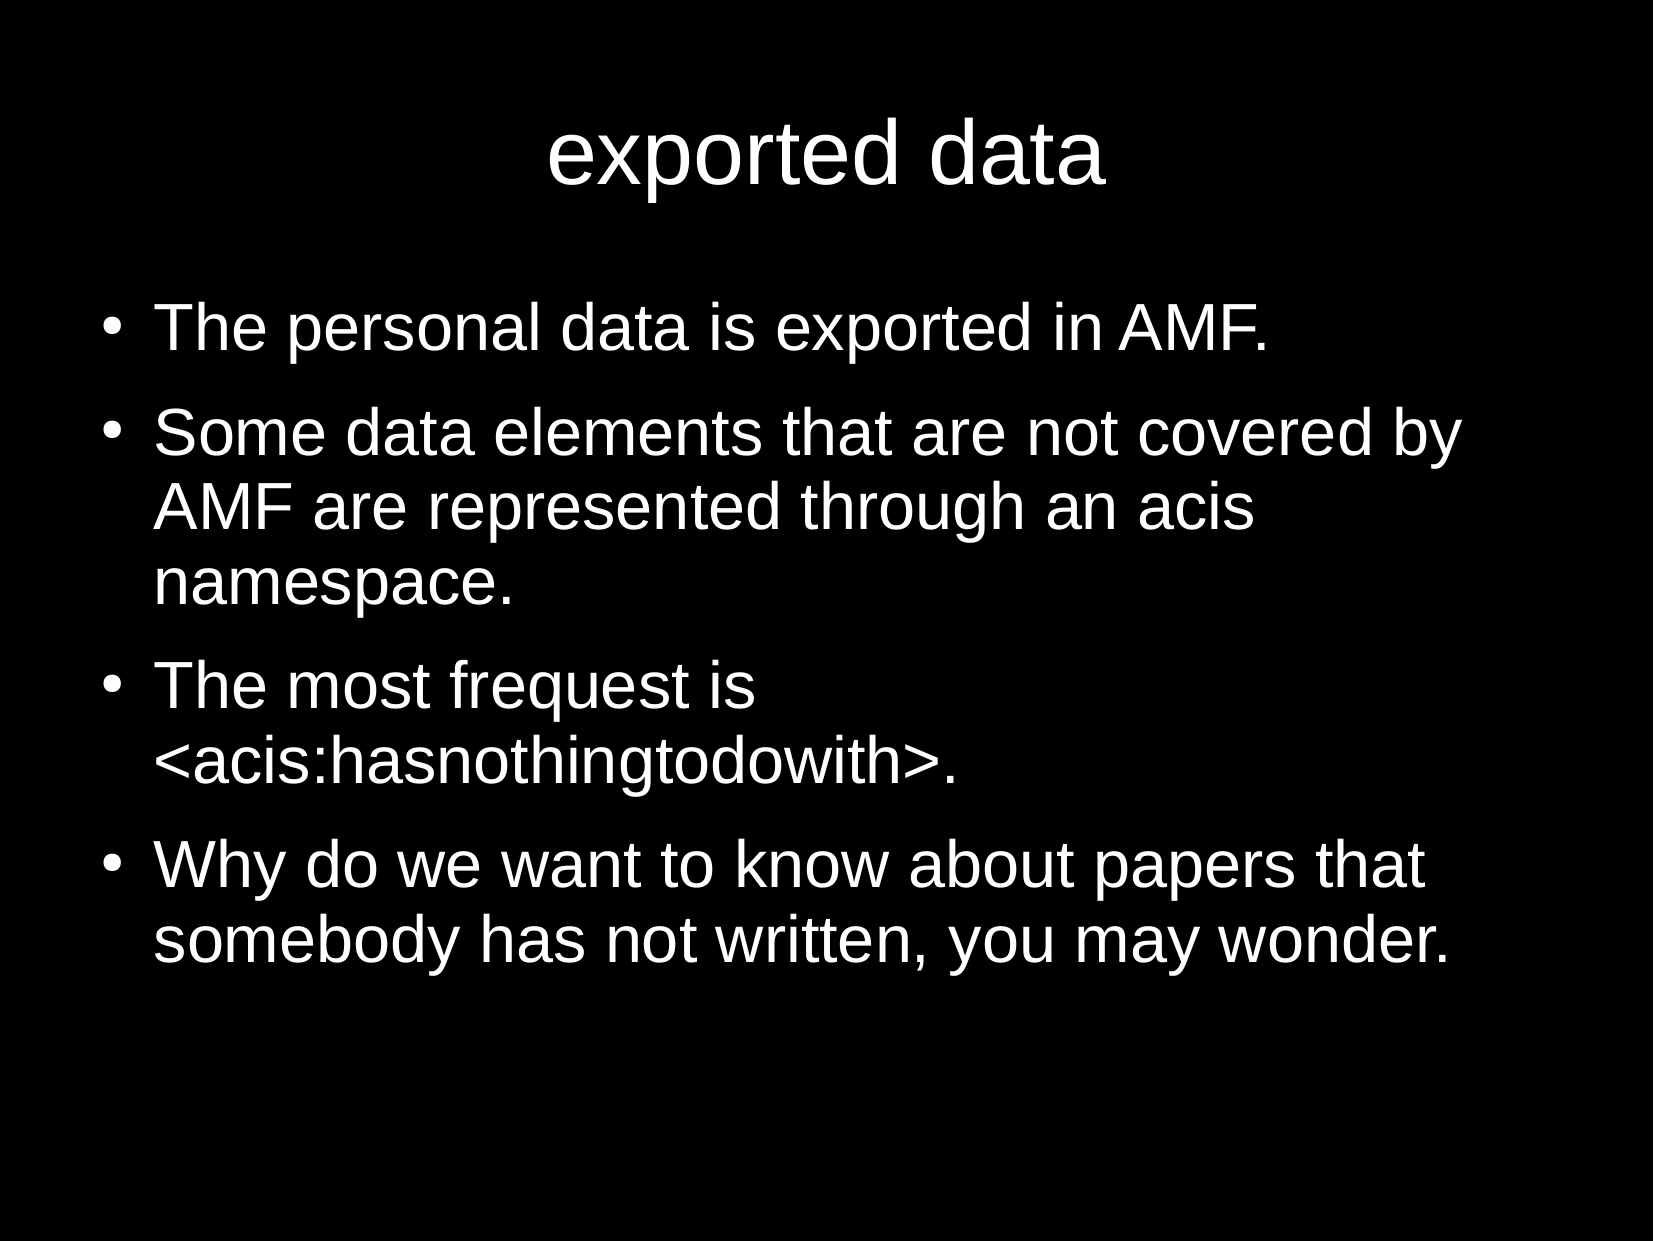

# exported data
The personal data is exported in AMF.
Some data elements that are not covered by AMF are represented through an acis namespace.
The most frequest is <acis:hasnothingtodowith>.
Why do we want to know about papers that somebody has not written, you may wonder.